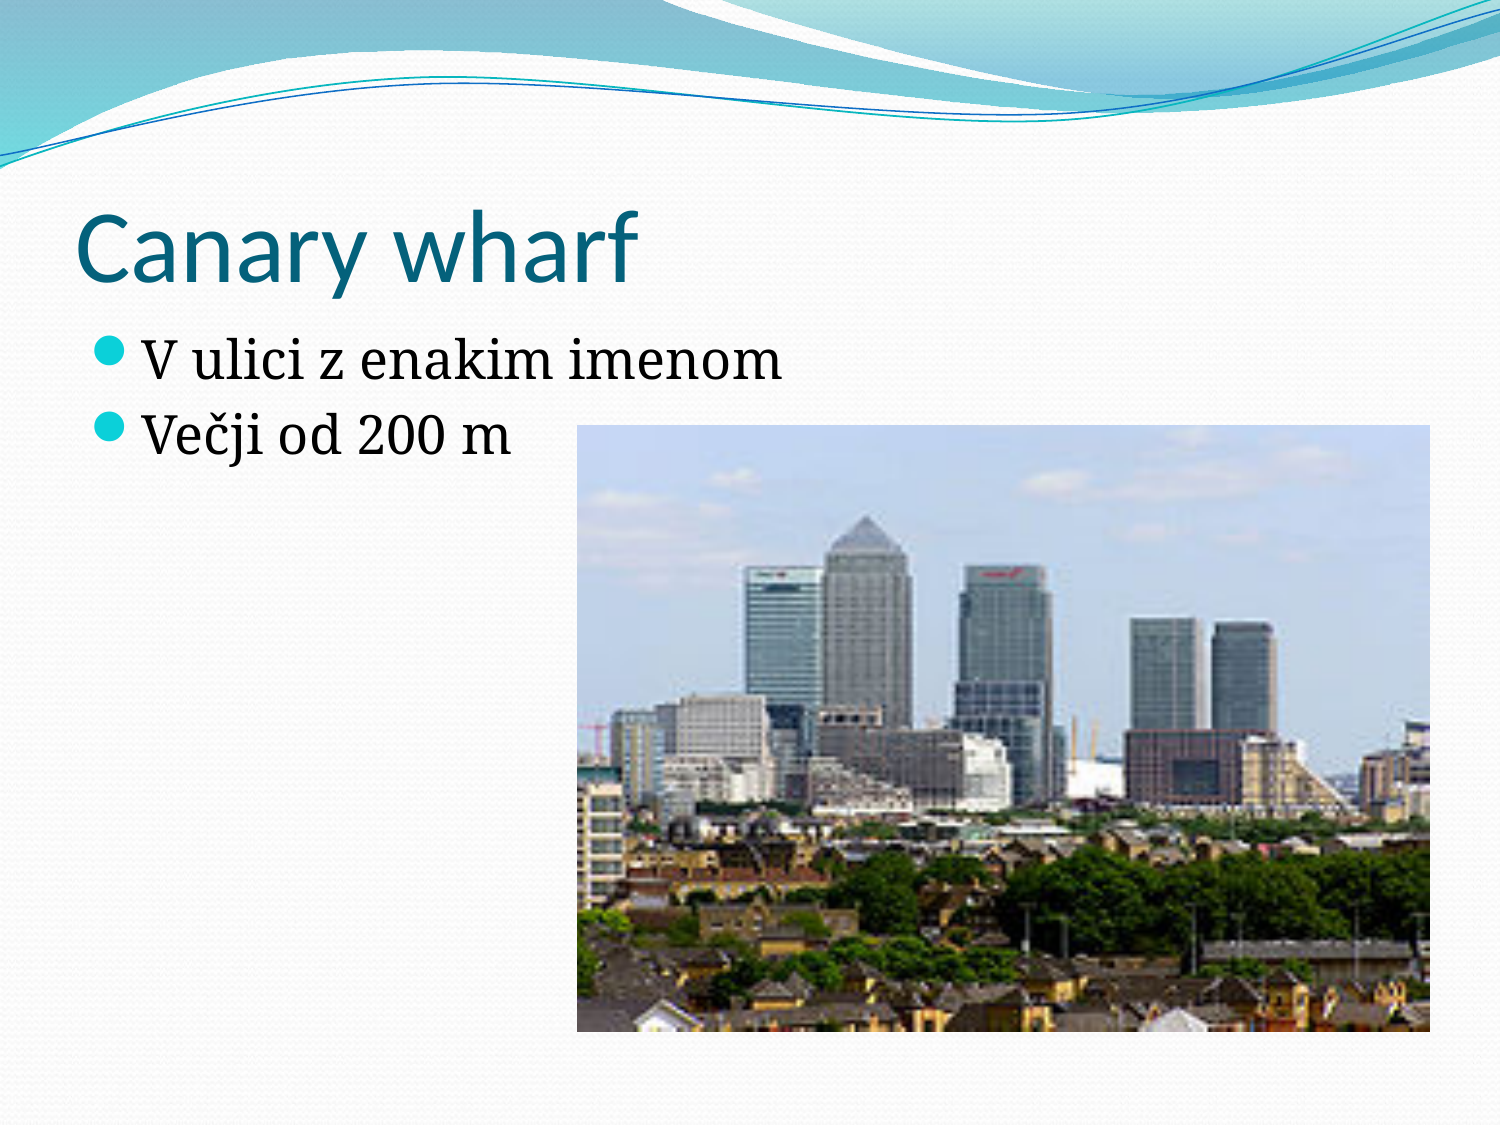

# Canary wharf
V ulici z enakim imenom
Večji od 200 m